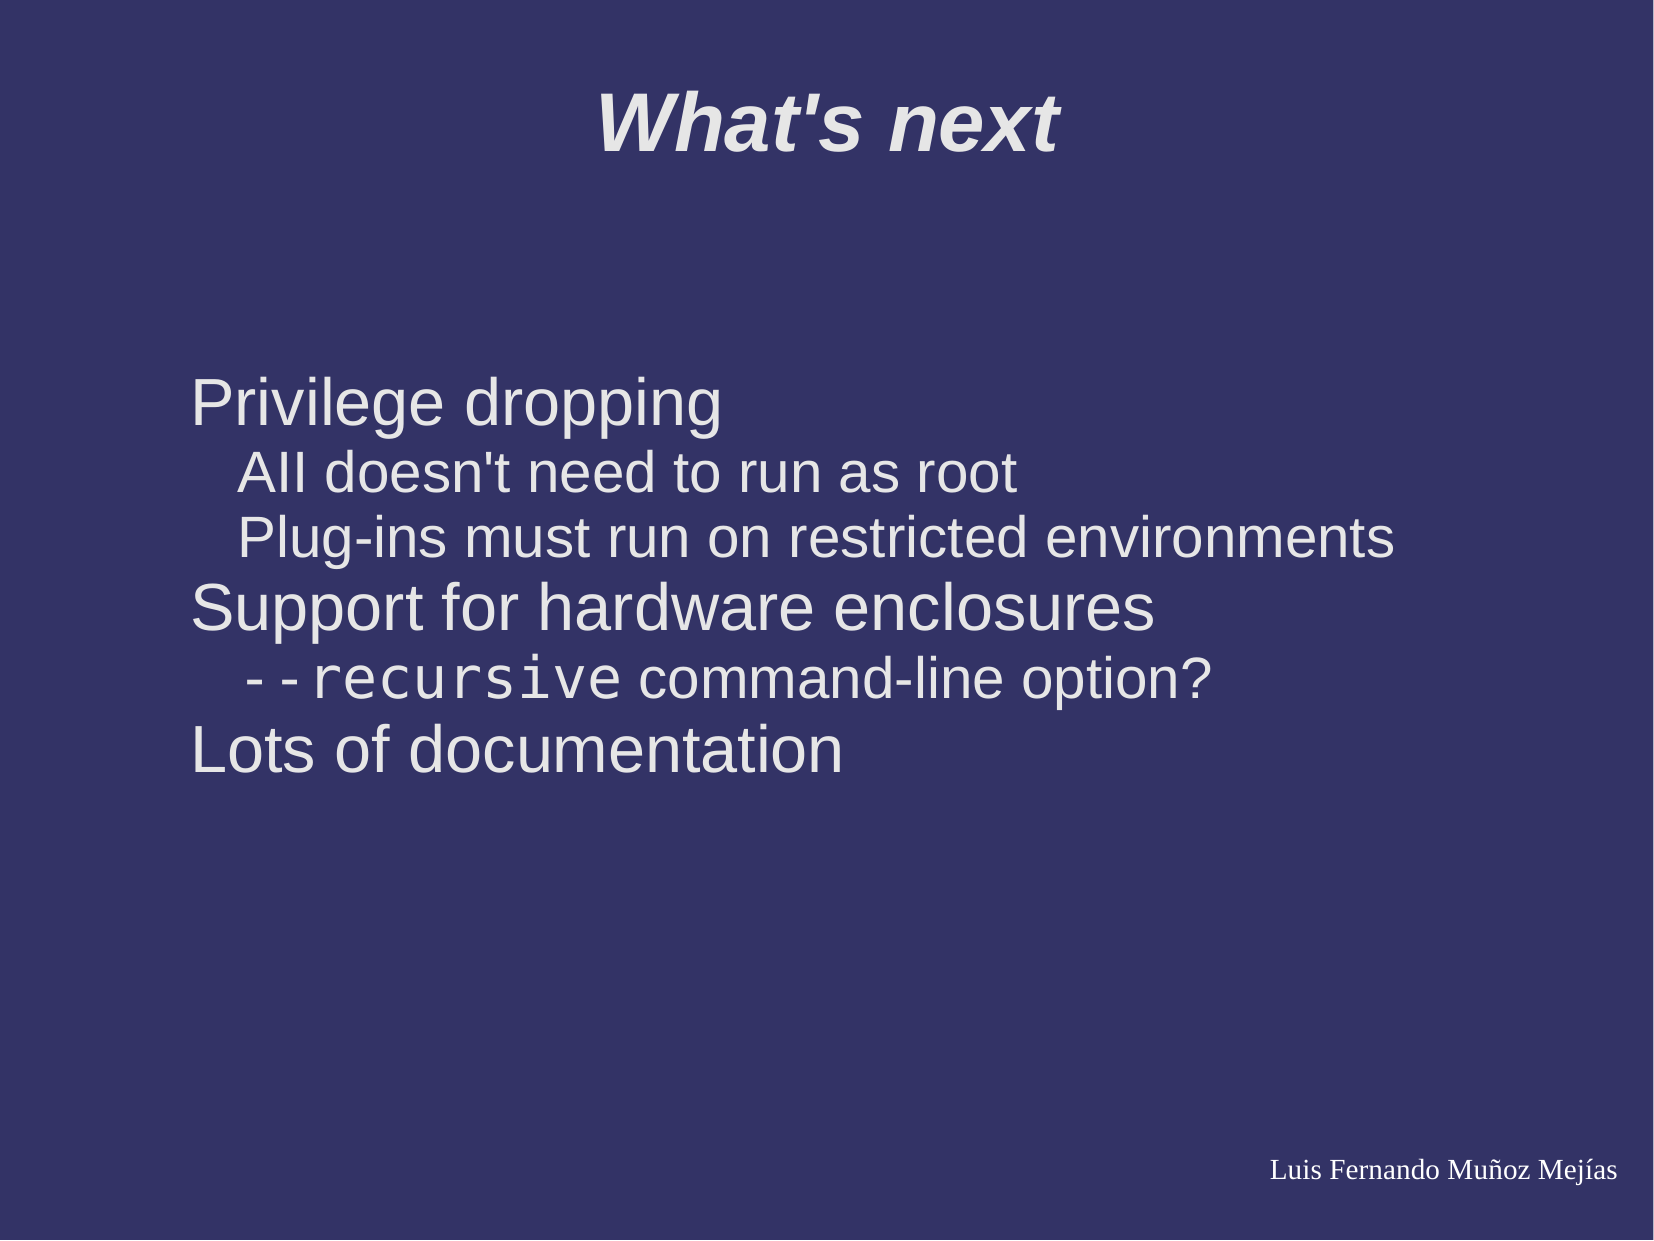

# What's next
Privilege dropping
AII doesn't need to run as root
Plug-ins must run on restricted environments
Support for hardware enclosures
--recursive command-line option?
Lots of documentation
Luis Fernando Muñoz Mejías